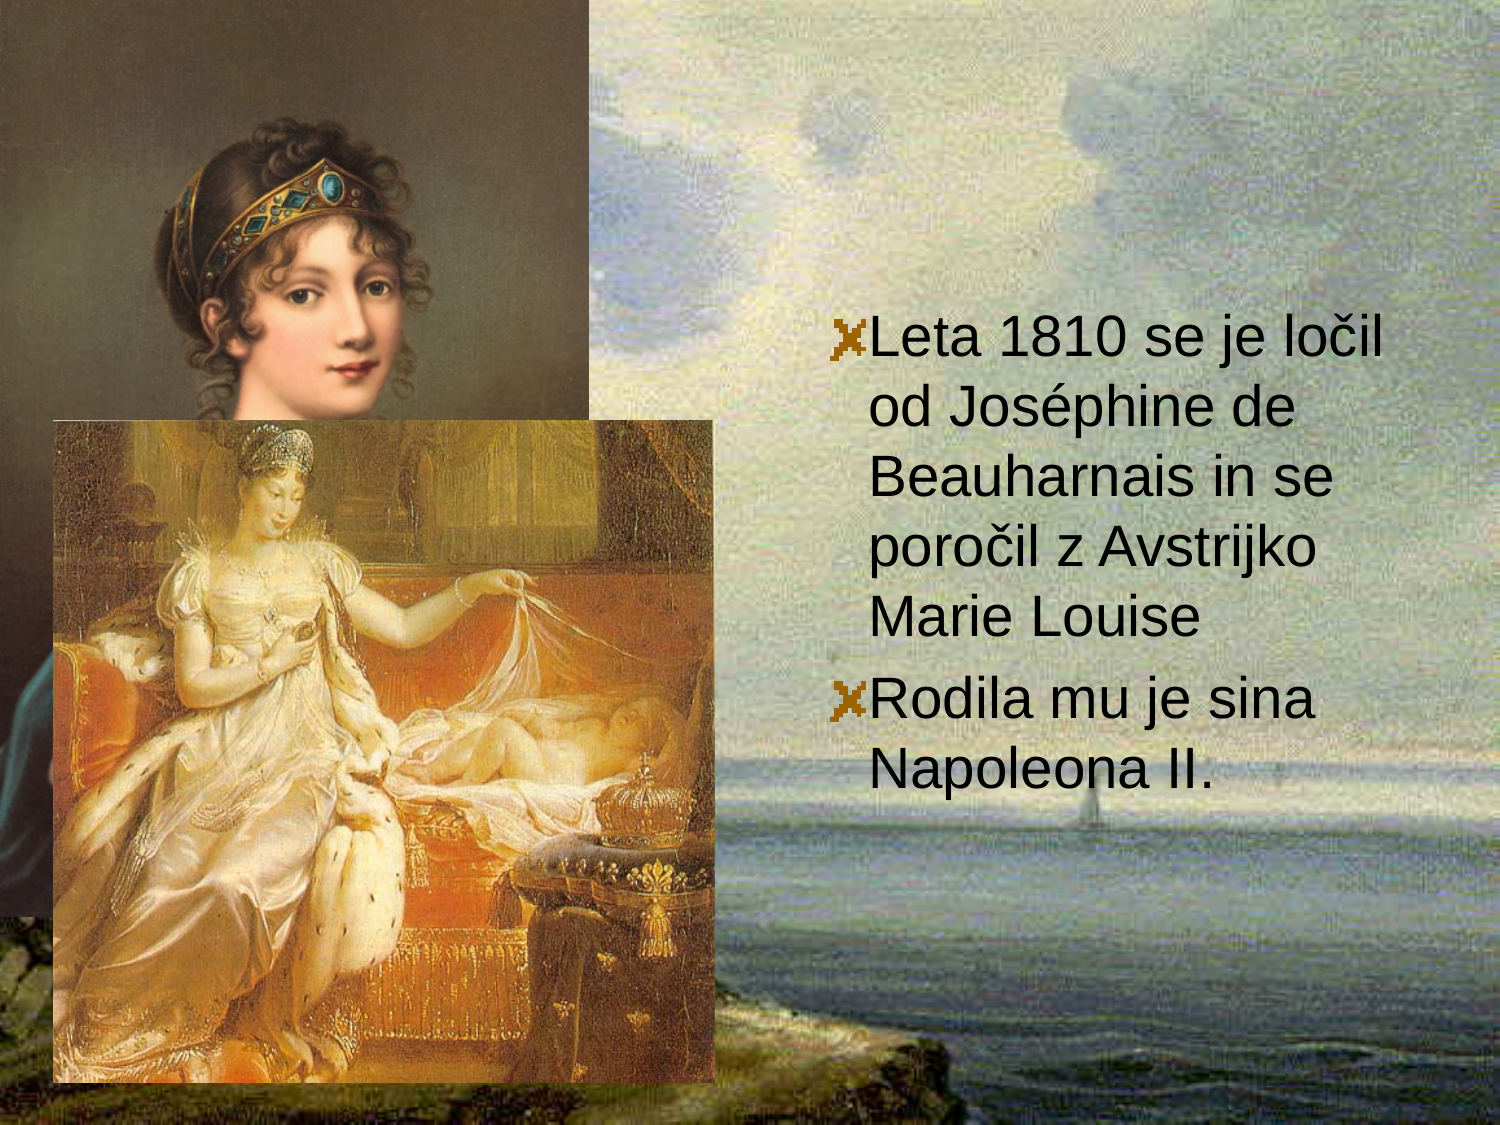

#
Leta 1810 se je ločil od Joséphine de Beauharnais in se poročil z Avstrijko Marie Louise
Rodila mu je sina Napoleona II.